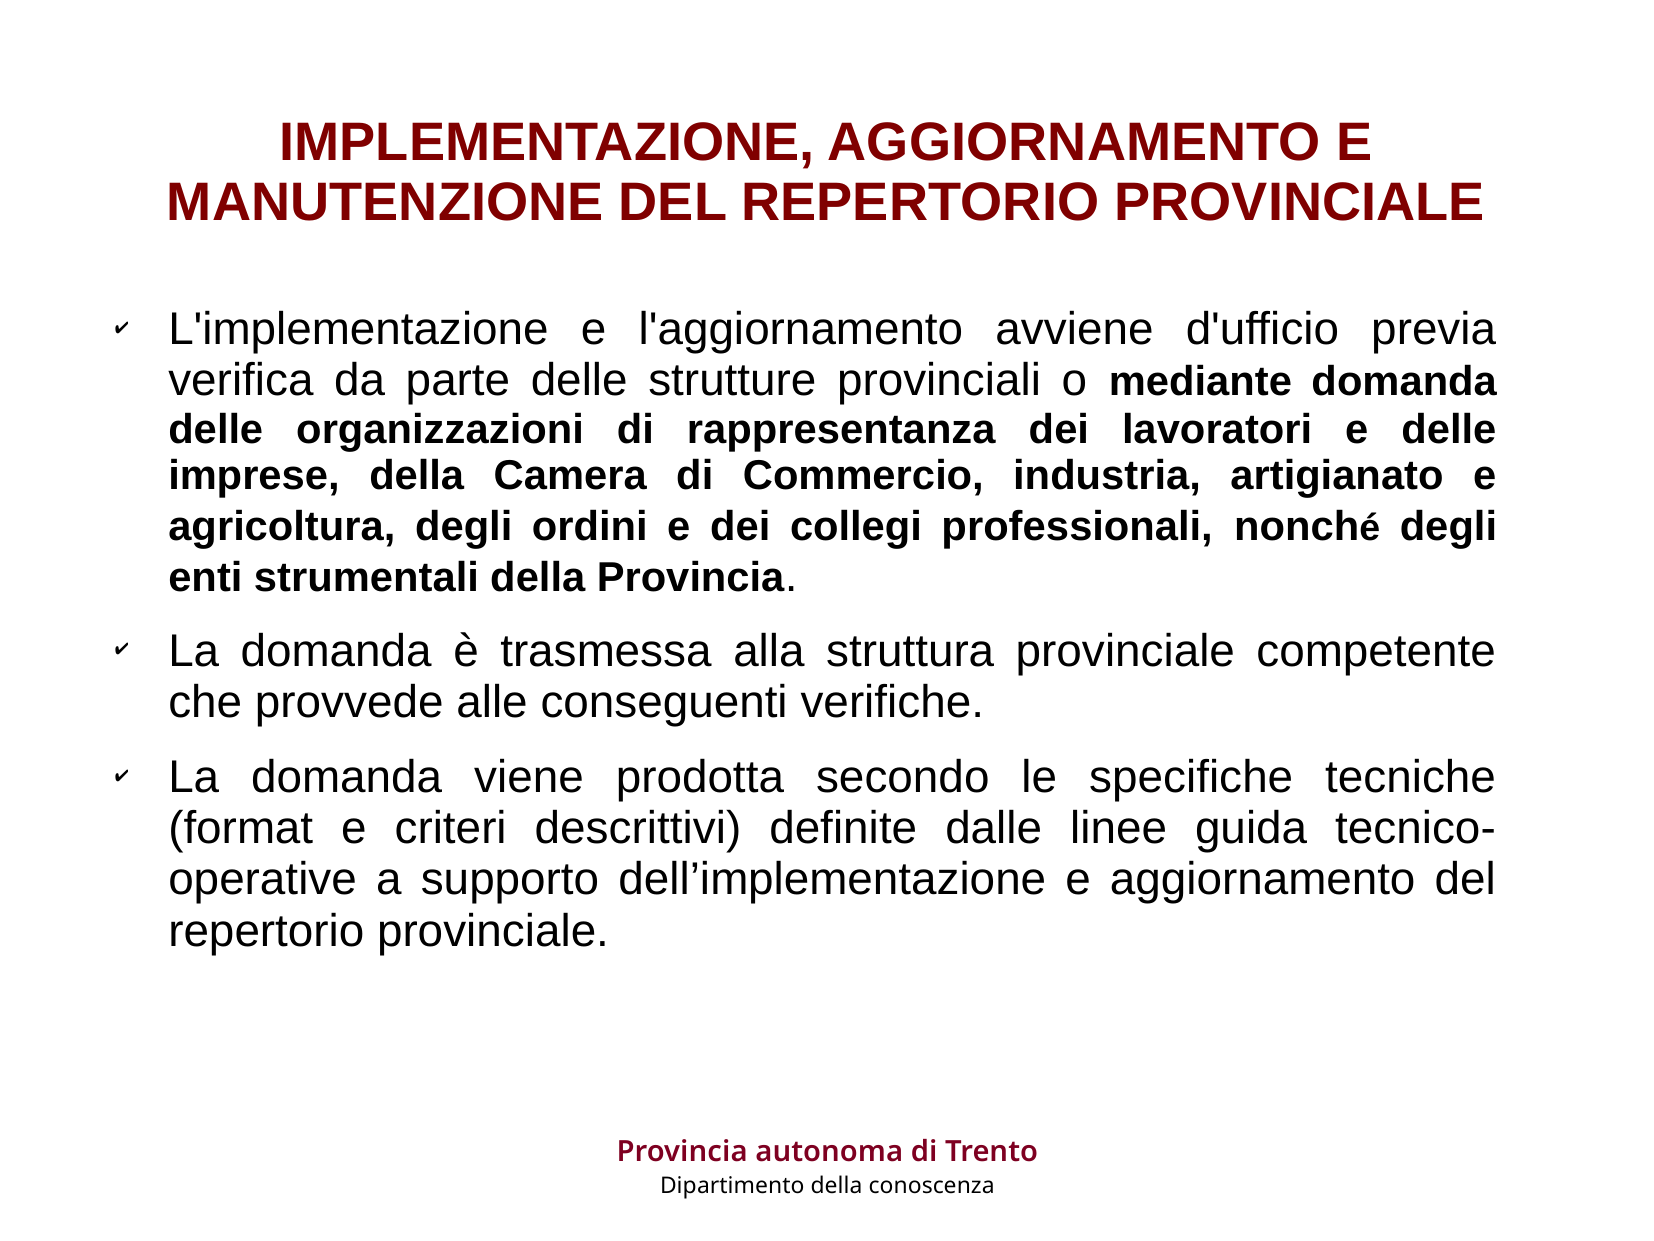

# IMPLEMENTAZIONE, AGGIORNAMENTO E MANUTENZIONE DEL REPERTORIO PROVINCIALE
L'implementazione e l'aggiornamento avviene d'ufficio previa verifica da parte delle strutture provinciali o mediante domanda delle organizzazioni di rappresentanza dei lavoratori e delle imprese, della Camera di Commercio, industria, artigianato e agricoltura, degli ordini e dei collegi professionali, nonché degli enti strumentali della Provincia.
La domanda è trasmessa alla struttura provinciale competente che provvede alle conseguenti verifiche.
La domanda viene prodotta secondo le specifiche tecniche (format e criteri descrittivi) definite dalle linee guida tecnico-operative a supporto dell’implementazione e aggiornamento del repertorio provinciale.